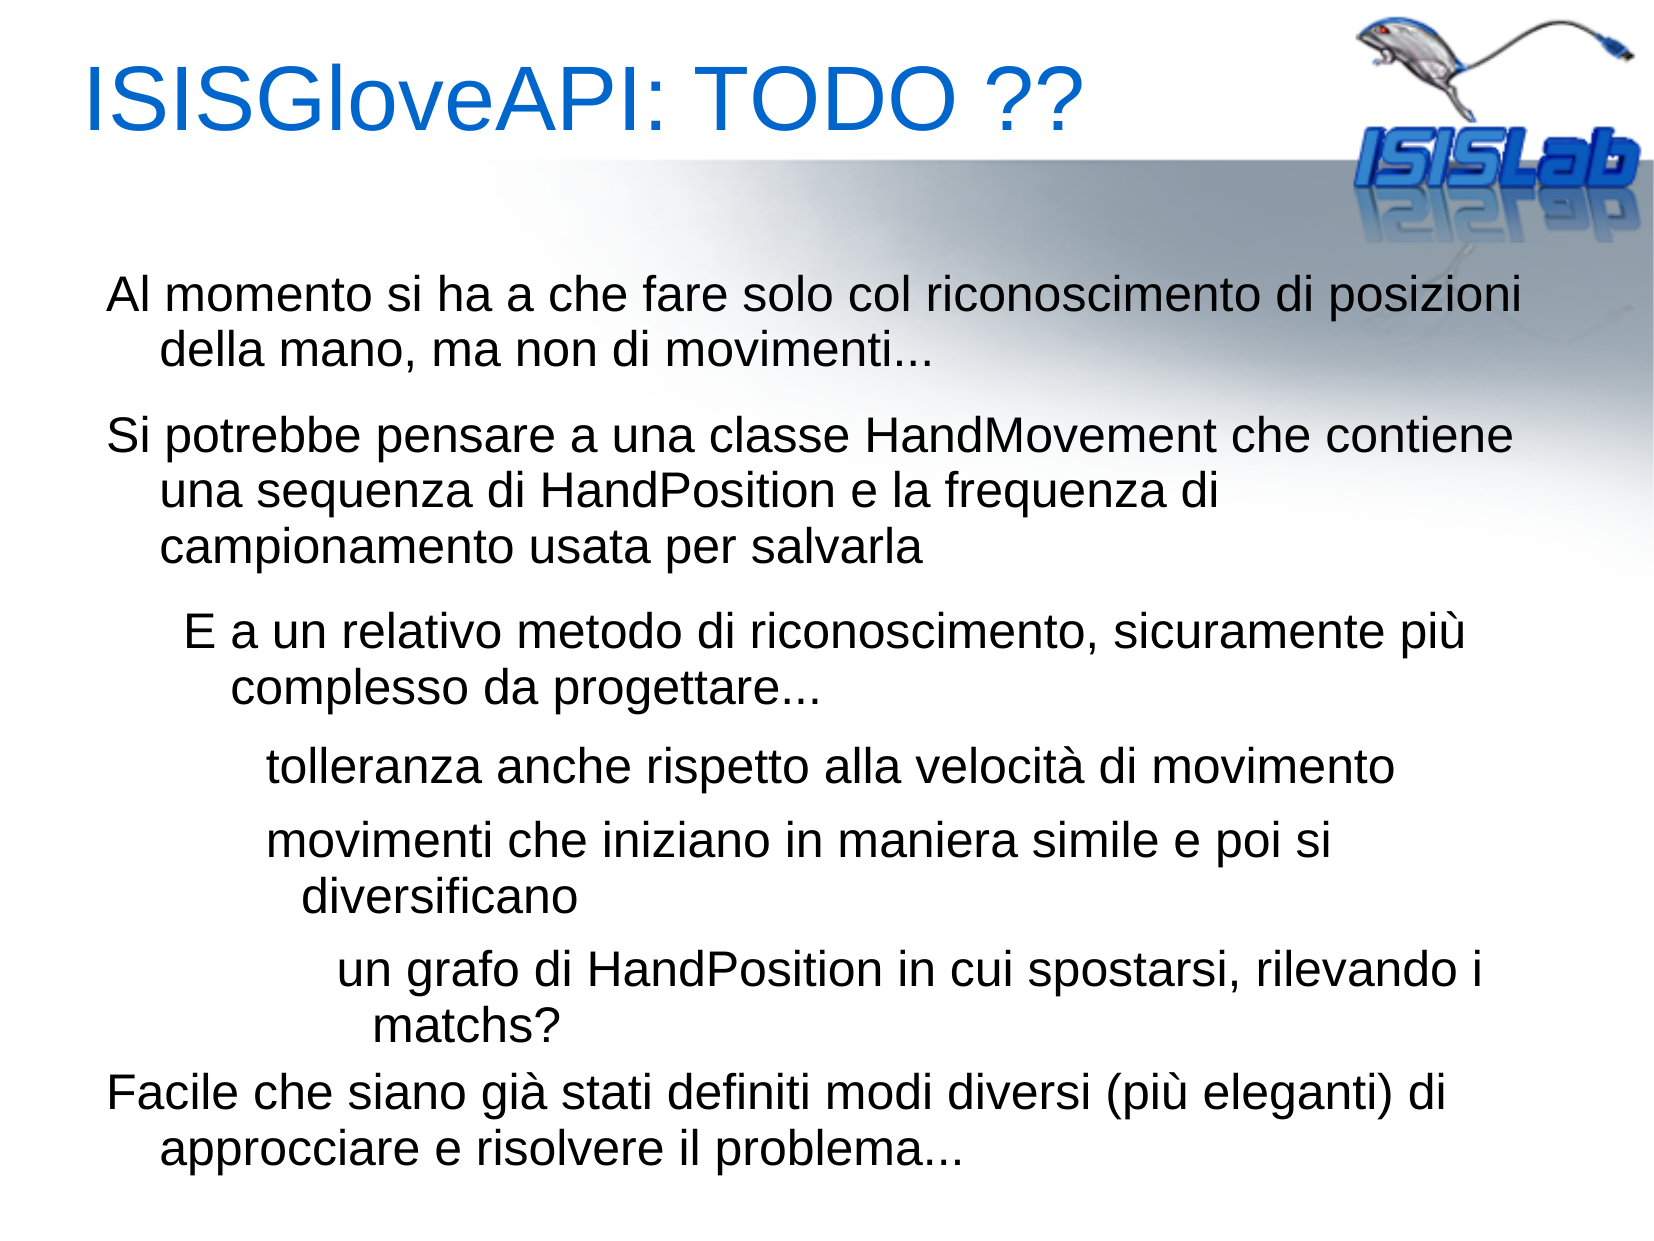

# ISISGloveAPI: TODO ??
Al momento si ha a che fare solo col riconoscimento di posizioni della mano, ma non di movimenti...
Si potrebbe pensare a una classe HandMovement che contiene una sequenza di HandPosition e la frequenza di campionamento usata per salvarla
E a un relativo metodo di riconoscimento, sicuramente più complesso da progettare...
tolleranza anche rispetto alla velocità di movimento
movimenti che iniziano in maniera simile e poi si diversificano
un grafo di HandPosition in cui spostarsi, rilevando i matchs?
Facile che siano già stati definiti modi diversi (più eleganti) di approcciare e risolvere il problema...